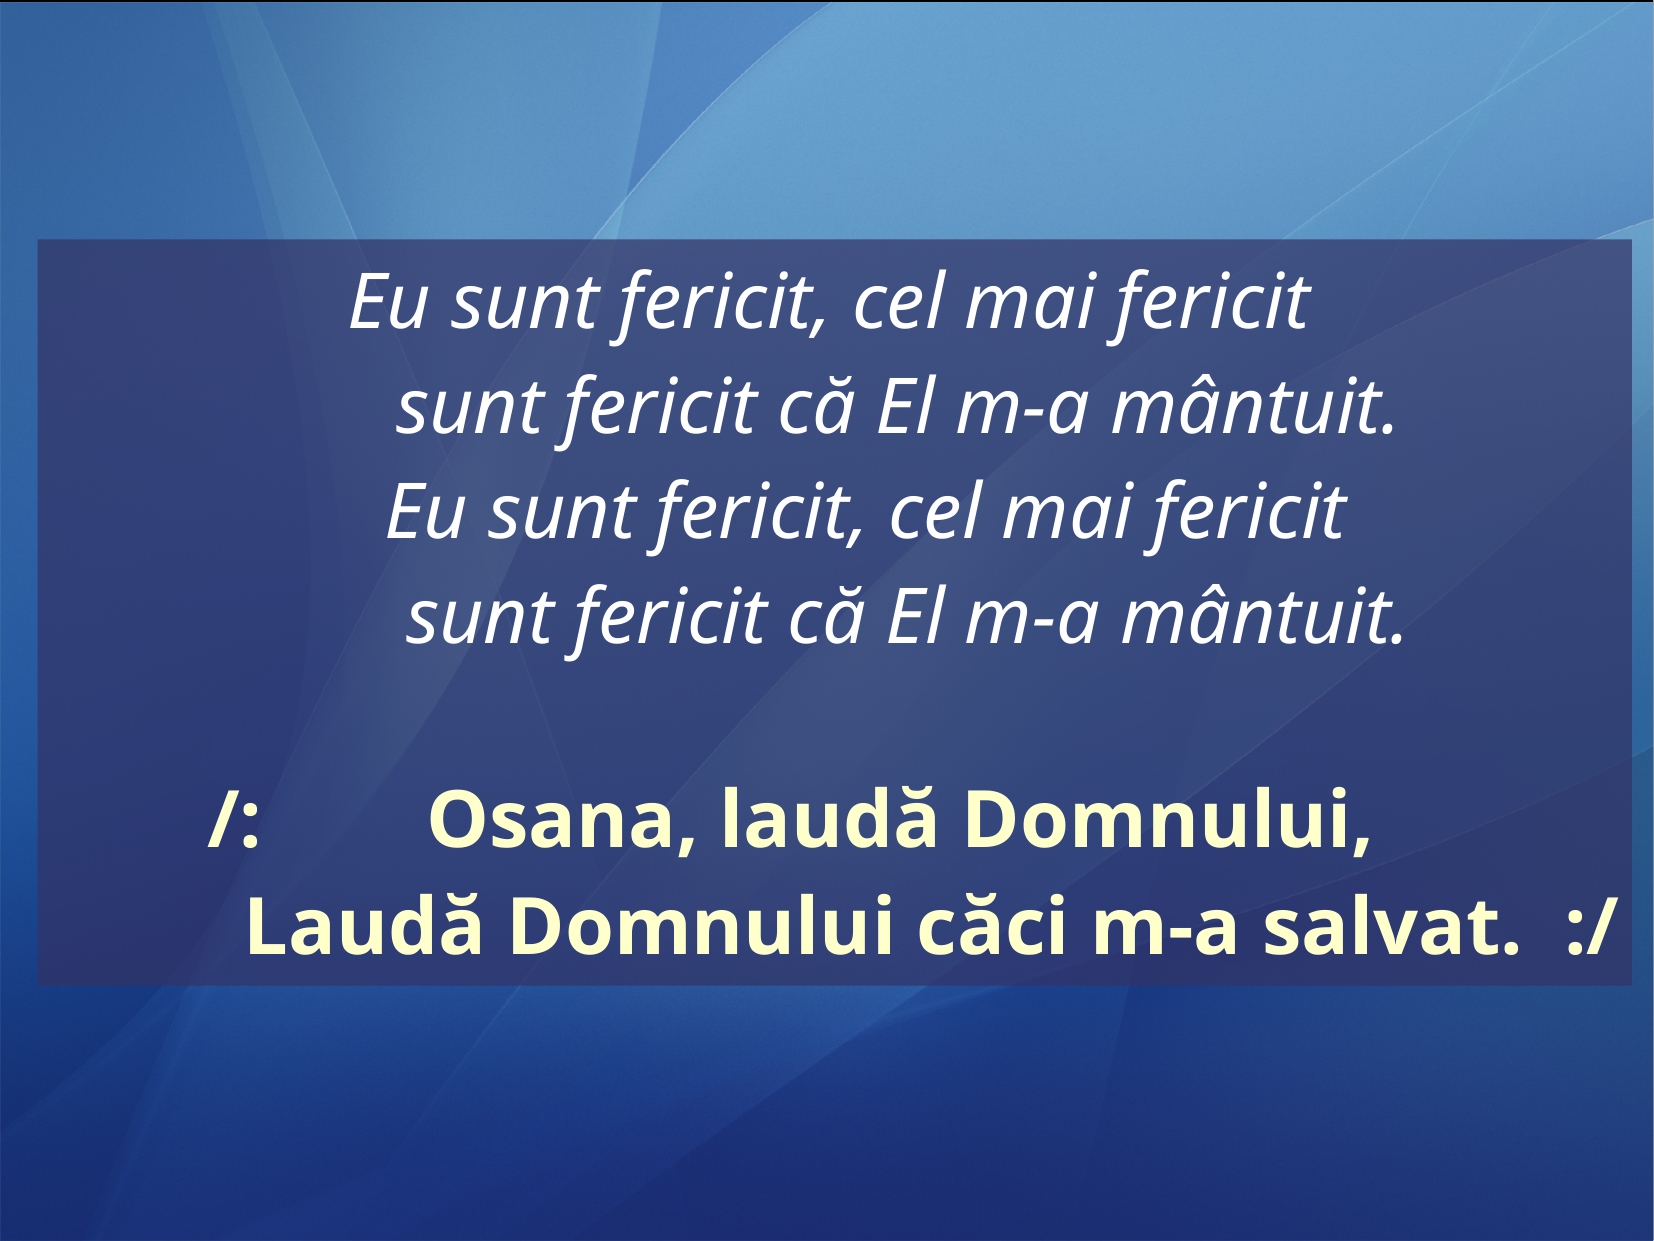

Eu sunt fericit, cel mai fericit
 sunt fericit că El m-a mântuit.
	Eu sunt fericit, cel mai fericit
 sunt fericit că El m-a mântuit.
	/: Osana, laudă Domnului,
 Laudă Domnului căci m-a salvat. :/